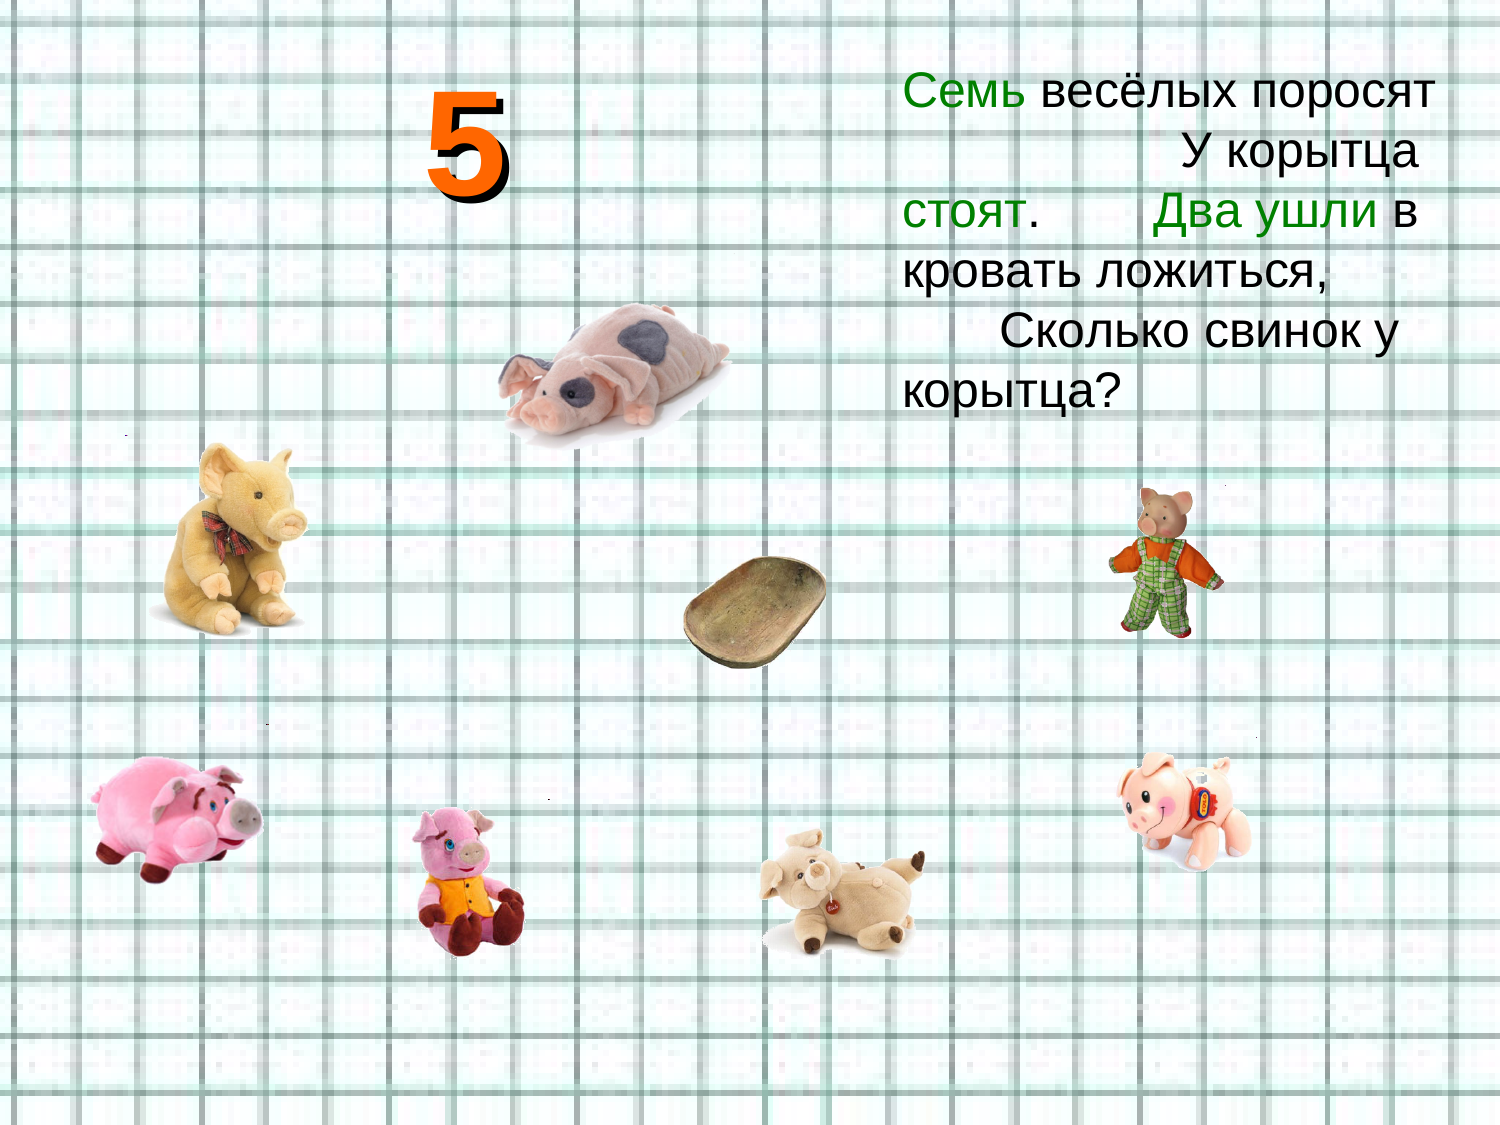

5
Семь весёлых поросят У корытца стоят. Два ушли в кровать ложиться, Сколько свинок у корытца?